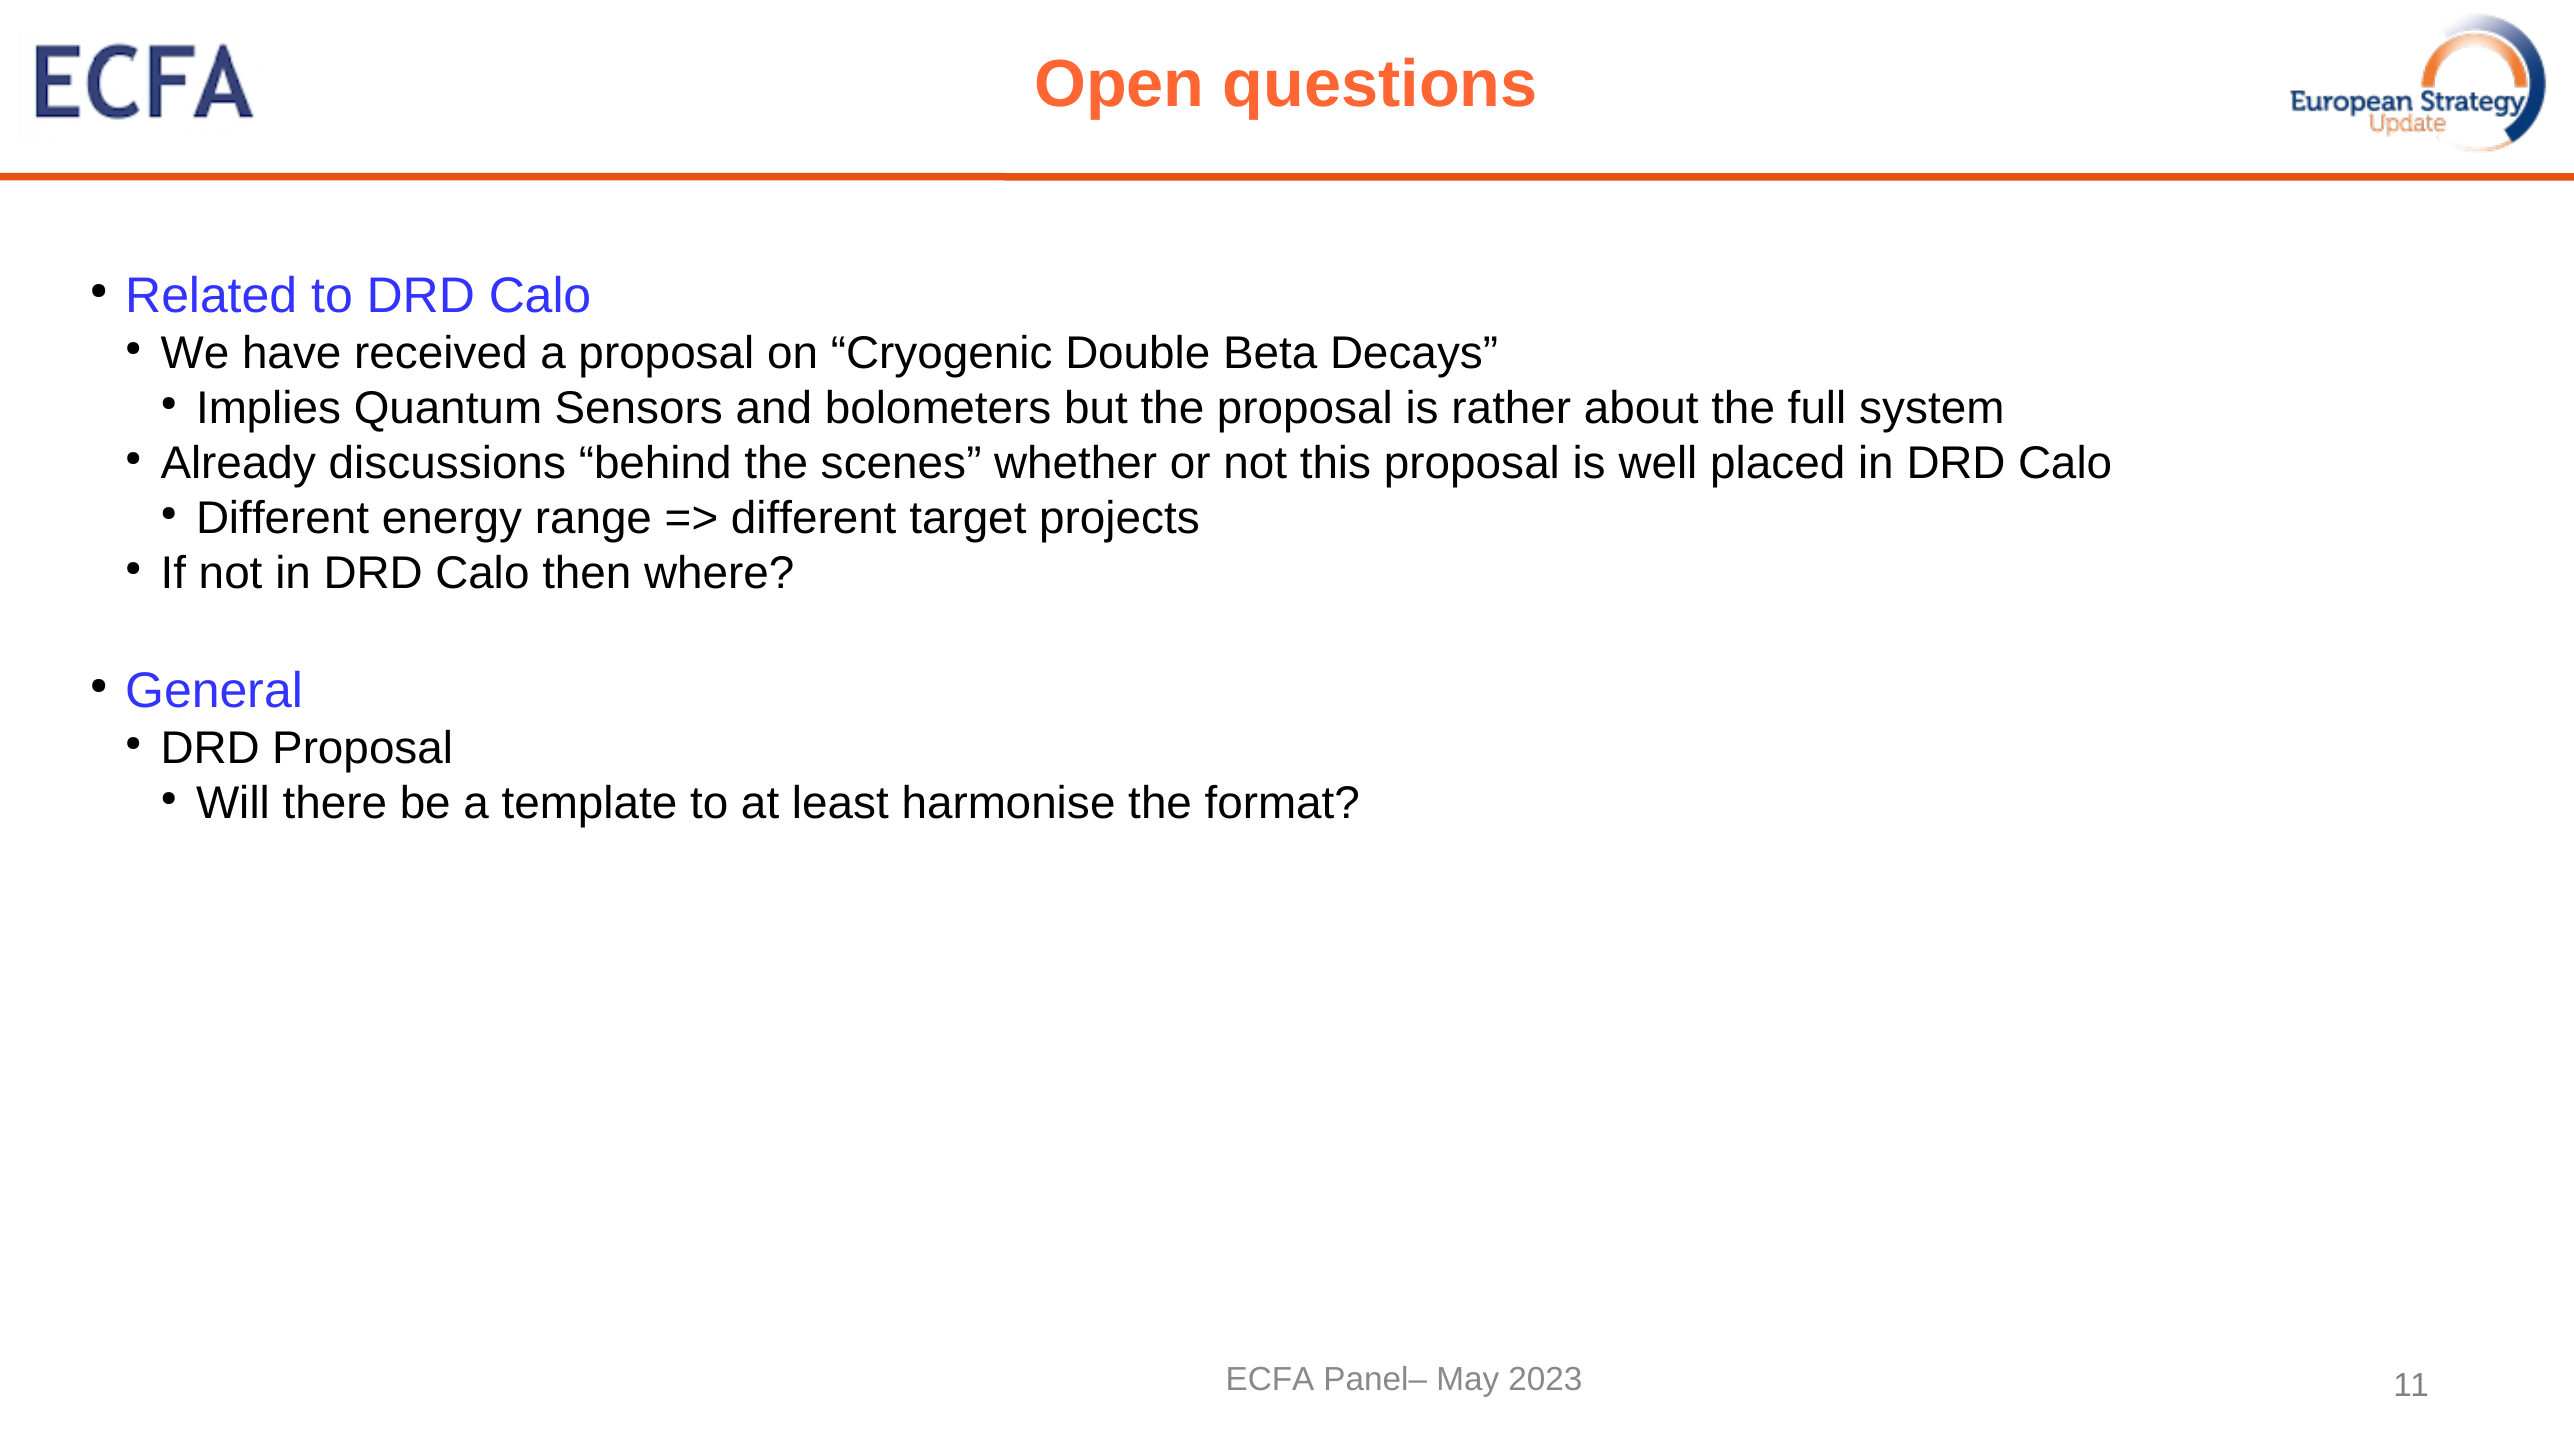

# Open questions
Related to DRD Calo
We have received a proposal on “Cryogenic Double Beta Decays”
Implies Quantum Sensors and bolometers but the proposal is rather about the full system
Already discussions “behind the scenes” whether or not this proposal is well placed in DRD Calo
Different energy range => different target projects
If not in DRD Calo then where?
General
DRD Proposal
Will there be a template to at least harmonise the format?
11